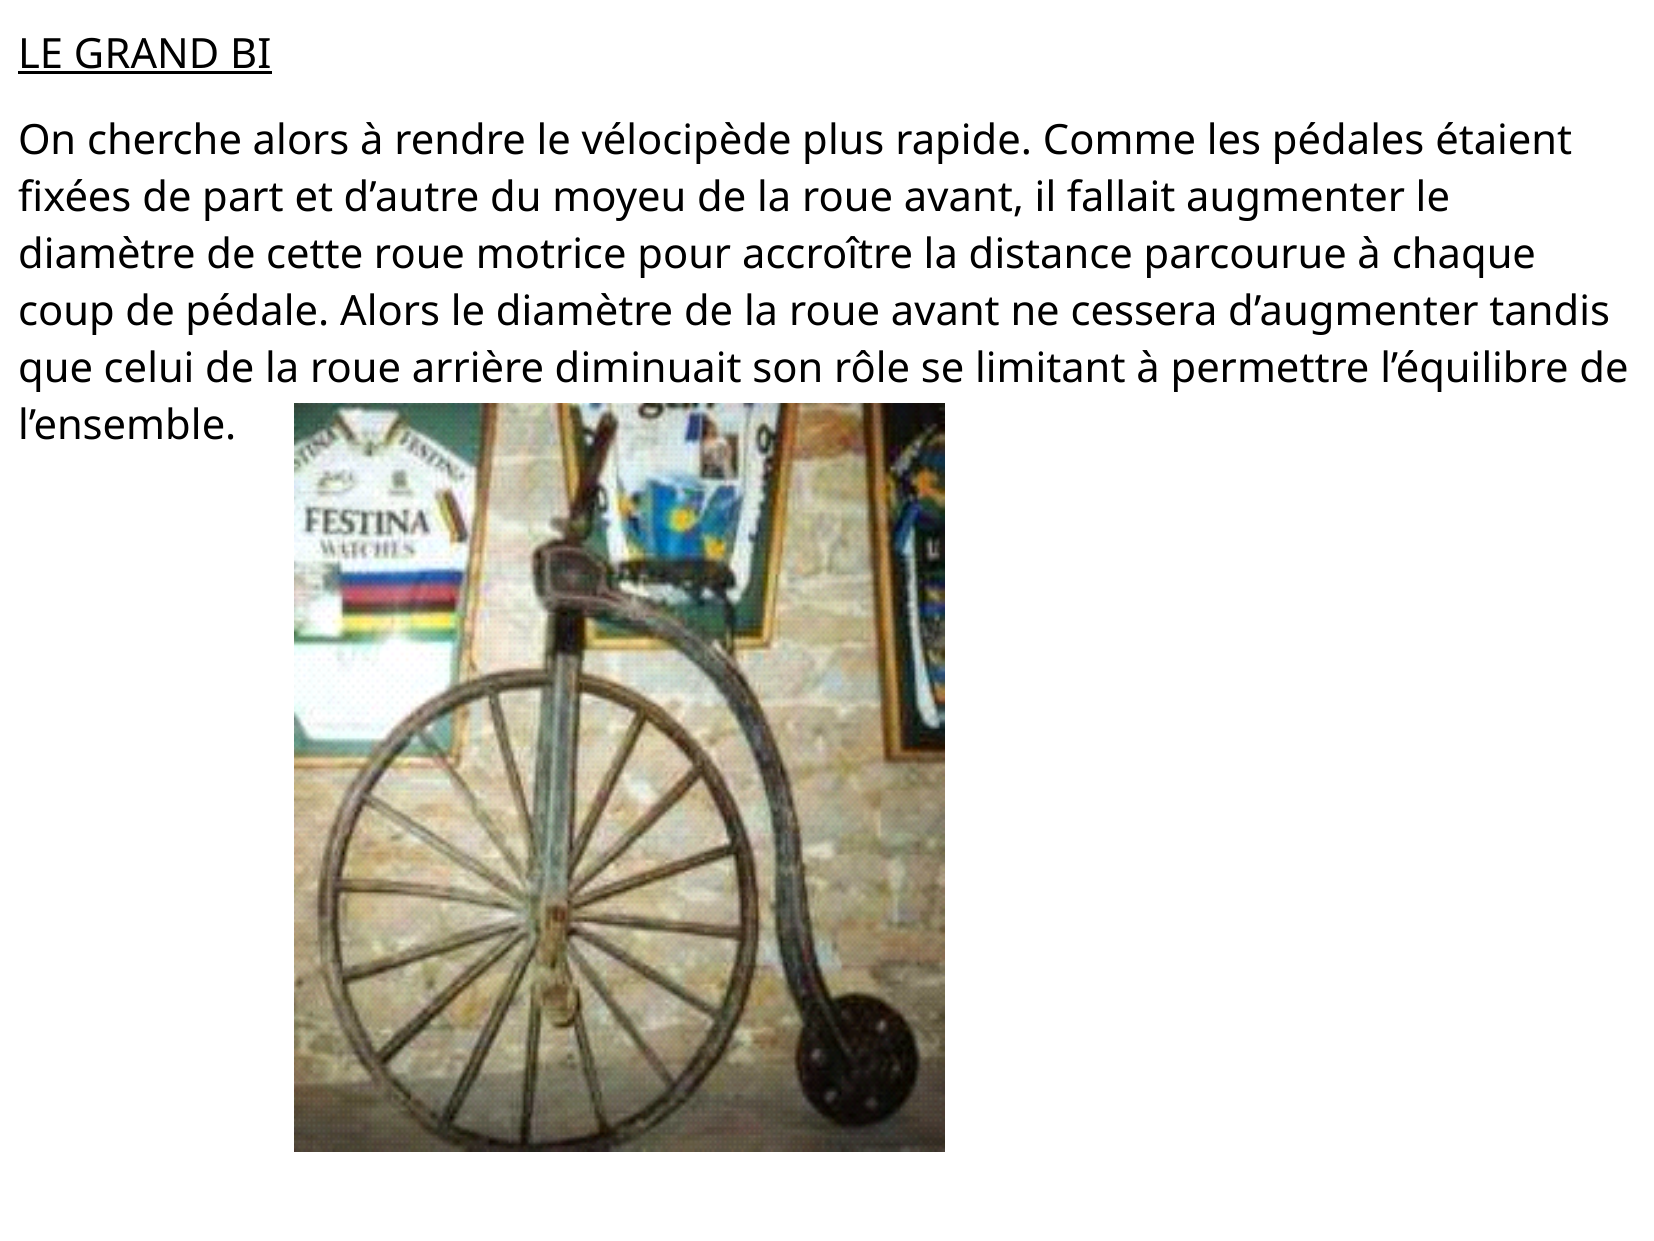

LE GRAND BI
On cherche alors à rendre le vélocipède plus rapide. Comme les pédales étaient fixées de part et d’autre du moyeu de la roue avant, il fallait augmenter le diamètre de cette roue motrice pour accroître la distance parcourue à chaque coup de pédale. Alors le diamètre de la roue avant ne cessera d’augmenter tandis que celui de la roue arrière diminuait son rôle se limitant à permettre l’équilibre de l’ensemble.